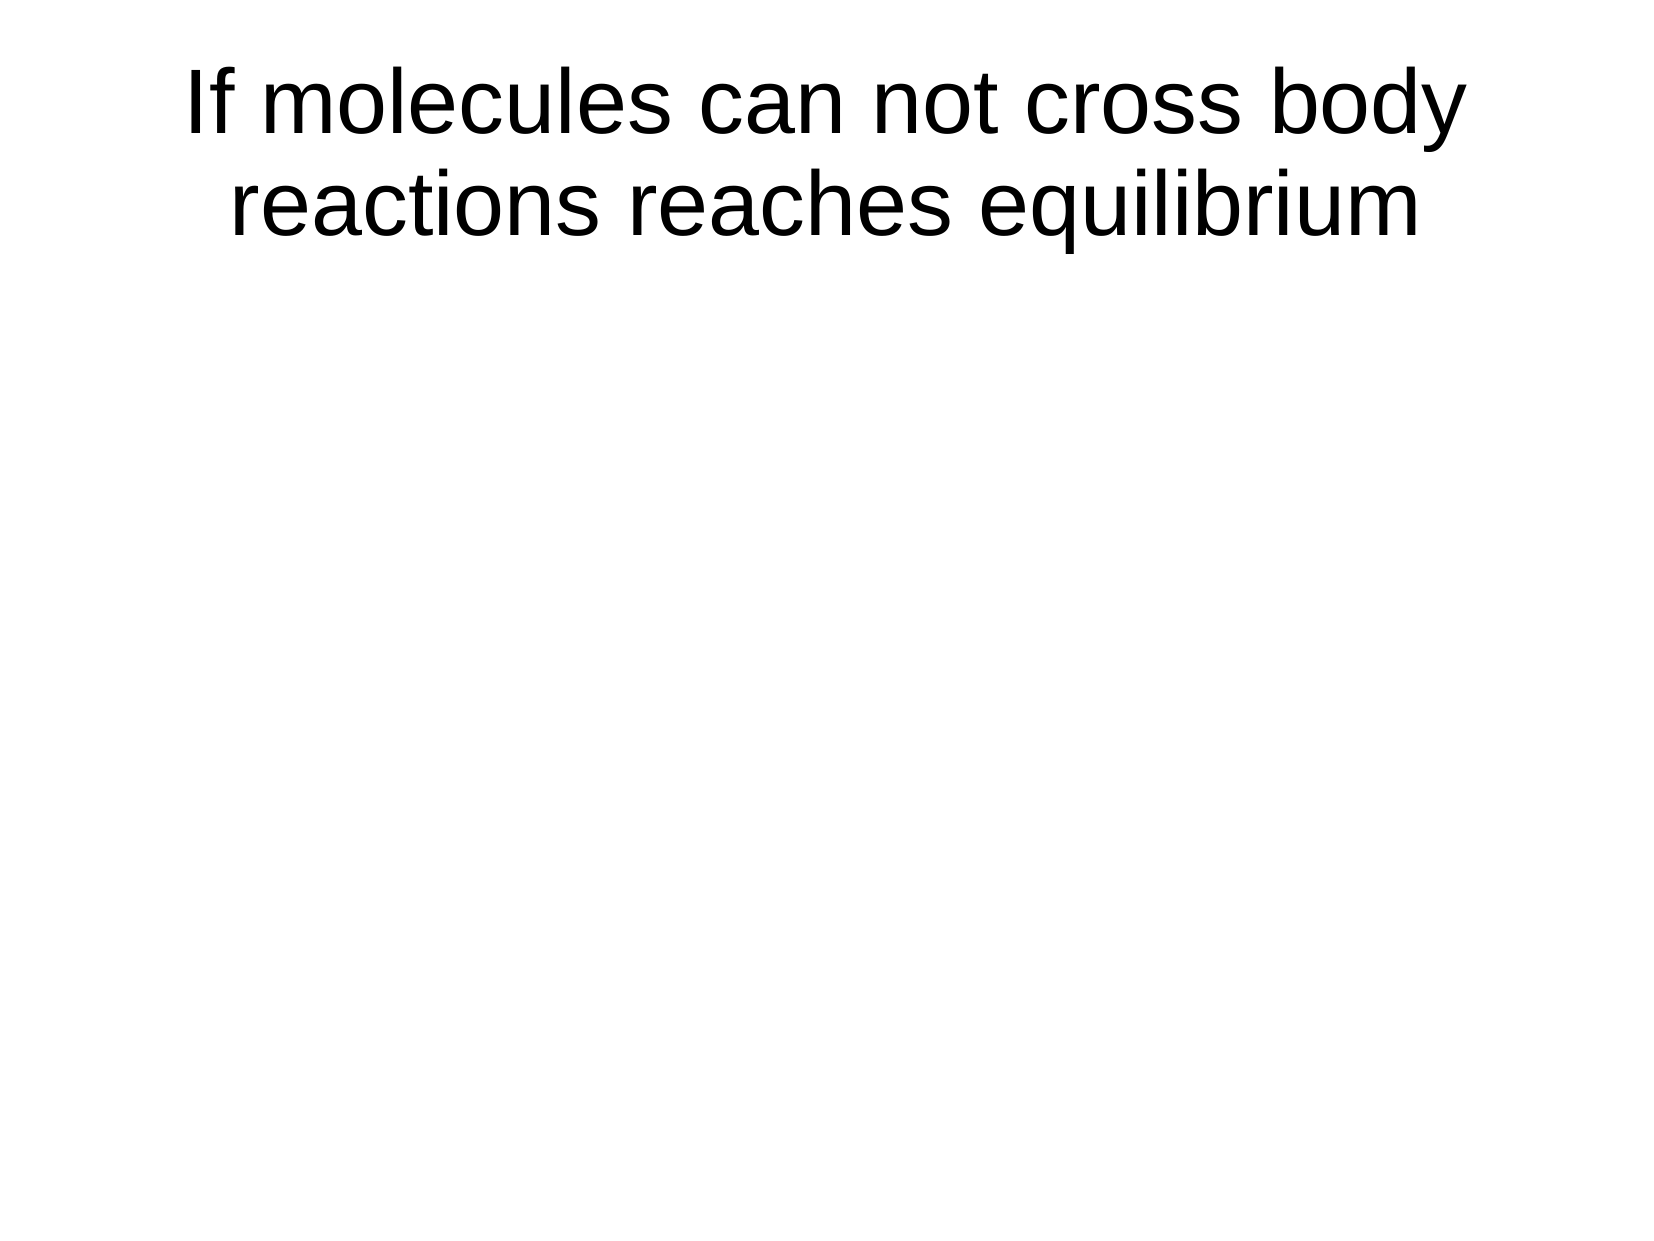

# If molecules can not cross body reactions reaches equilibrium